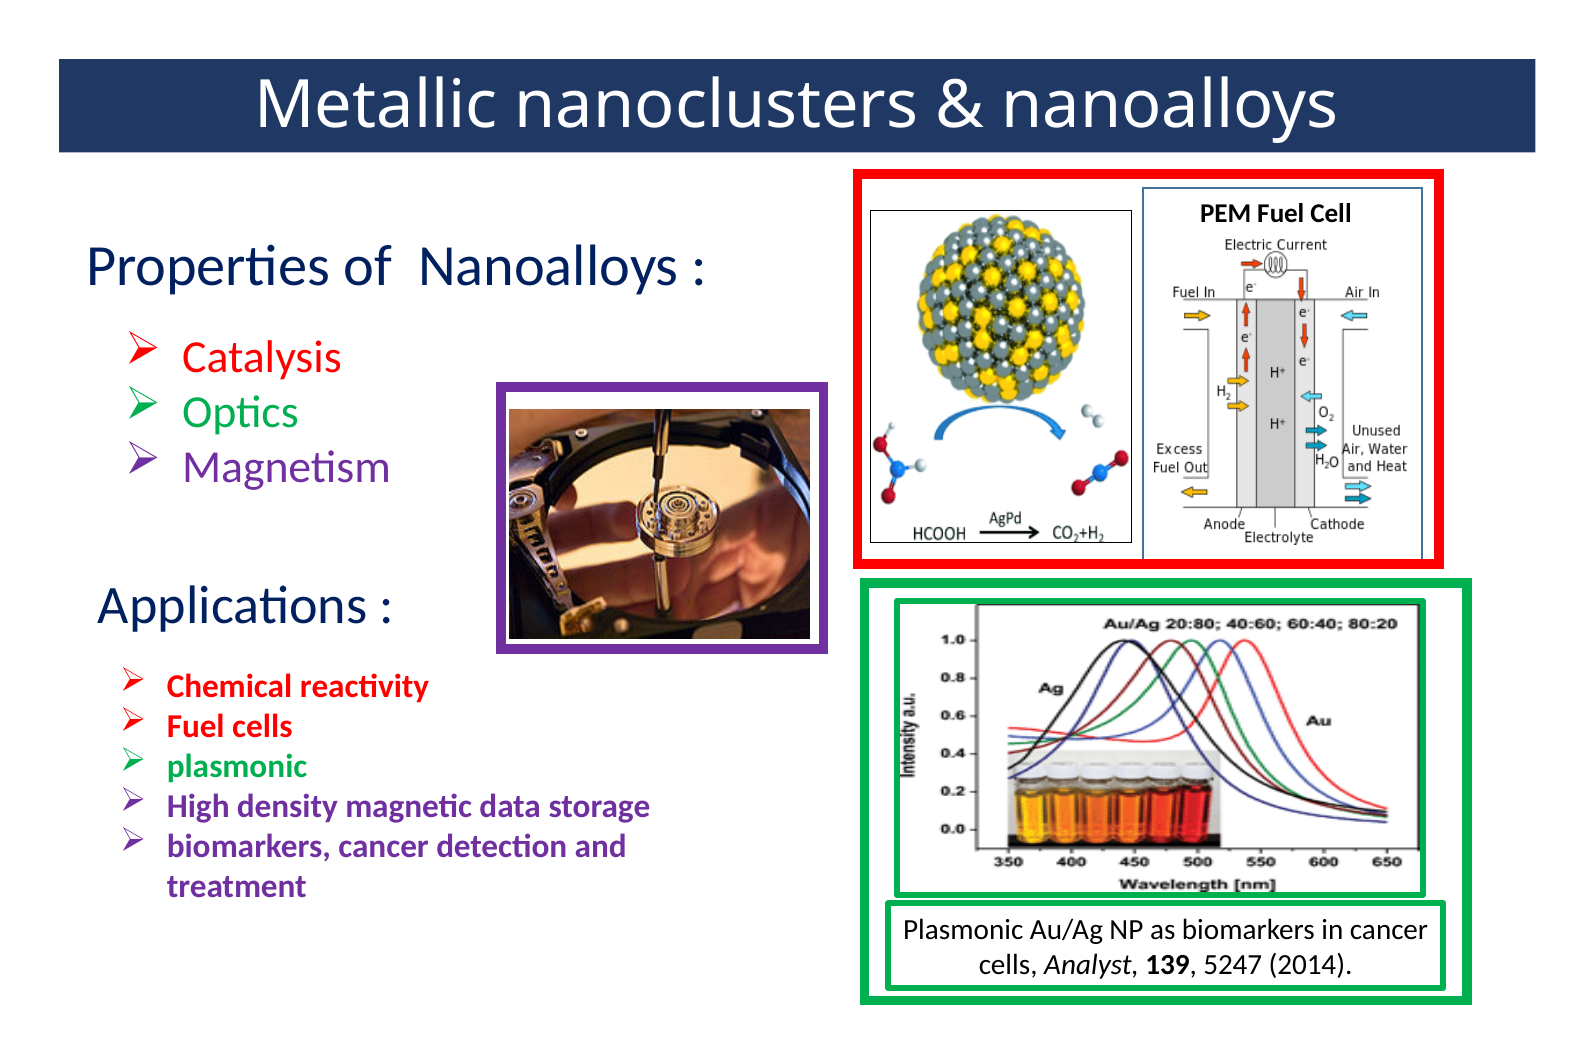

# Metallic nanoclusters & nanoalloys
PEM Fuel Cell
 Properties of Nanoalloys :
 Catalysis
 Optics
 Magnetism
 Applications :
Chemical reactivity
Fuel cells
plasmonic
High density magnetic data storage
biomarkers, cancer detection and treatment
Plasmonic Au/Ag NP as biomarkers in cancer cells, Analyst, 139, 5247 (2014).